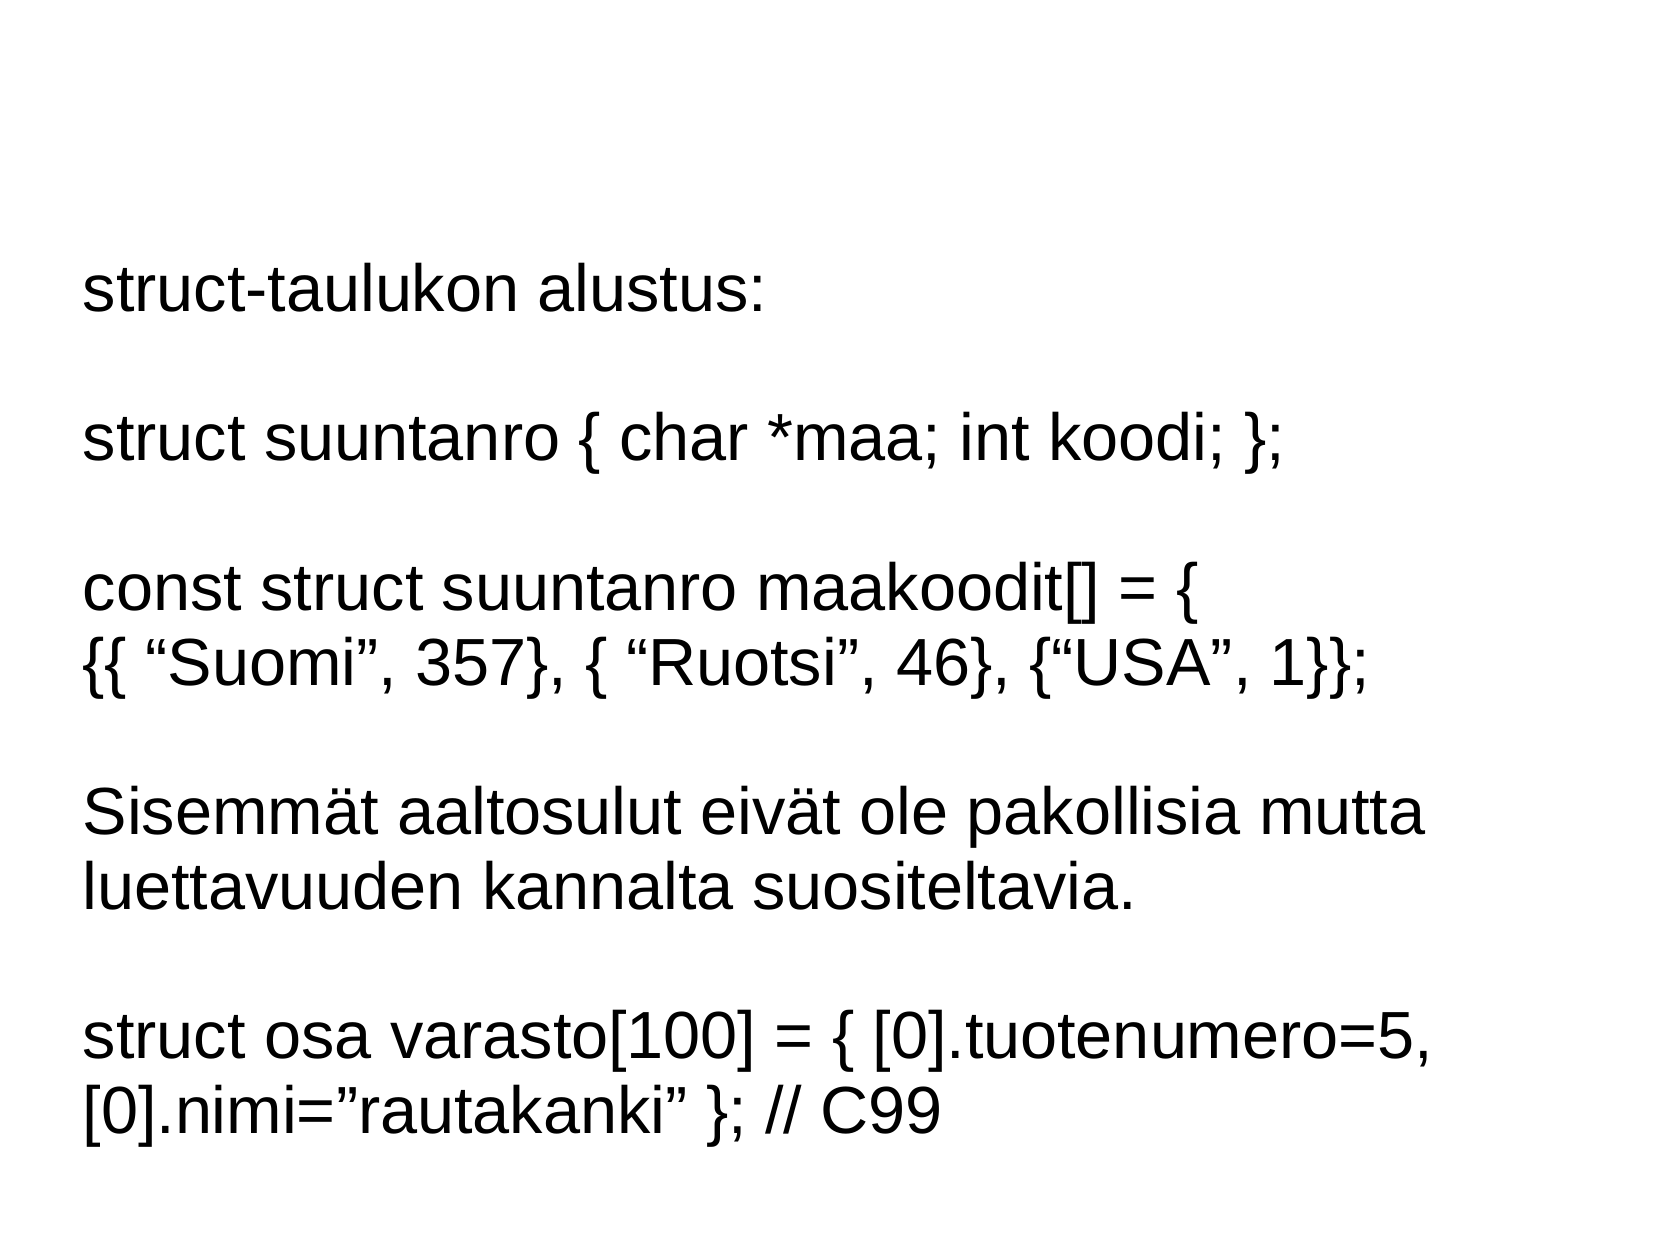

struct-taulukon alustus:
struct suuntanro { char *maa; int koodi; };
const struct suuntanro maakoodit[] = {
{{ “Suomi”, 357}, { “Ruotsi”, 46}, {“USA”, 1}};
Sisemmät aaltosulut eivät ole pakollisia mutta luettavuuden kannalta suositeltavia.
struct osa varasto[100] = { [0].tuotenumero=5,
[0].nimi=”rautakanki” }; // C99